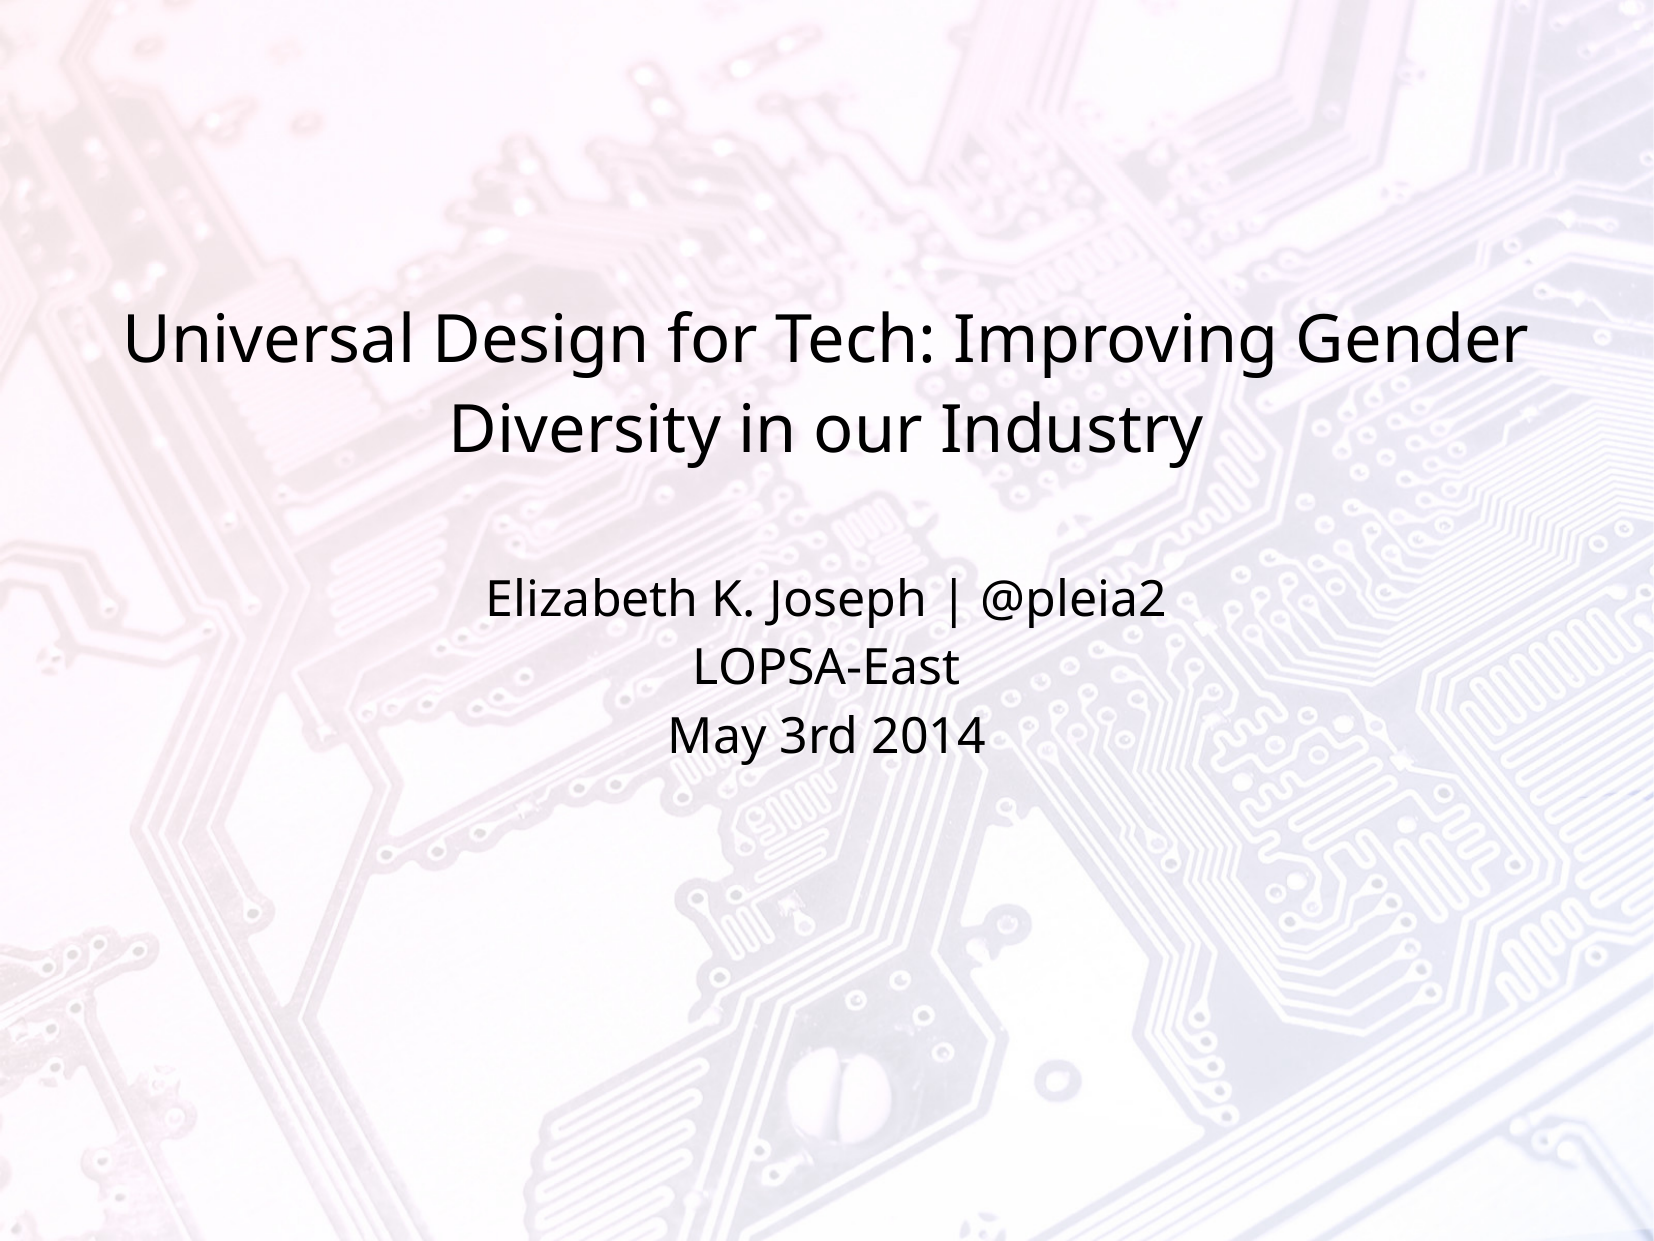

# Universal Design for Tech: Improving Gender Diversity in our Industry
Elizabeth K. Joseph | @pleia2
LOPSA-East
May 3rd 2014